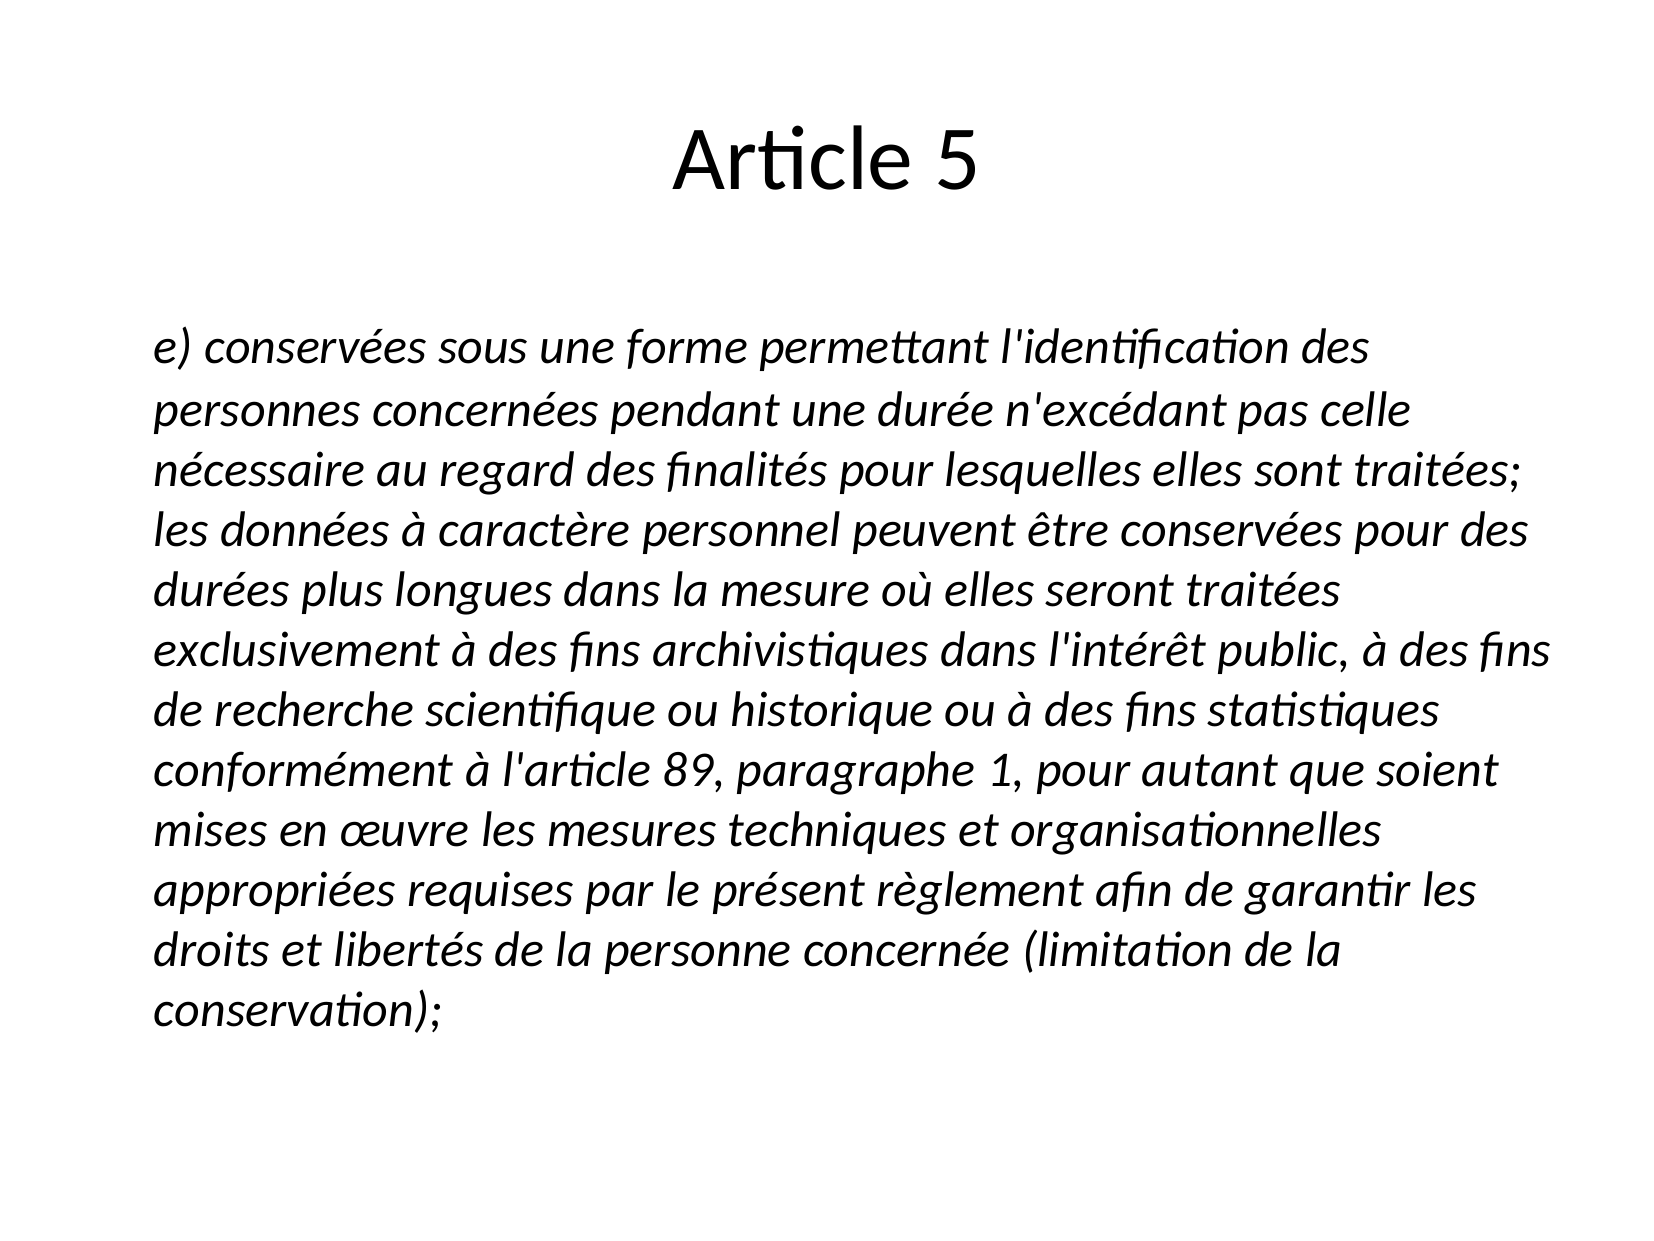

Article 5
	e) conservées sous une forme permettant l'identification des personnes concernées pendant une durée n'excédant pas celle nécessaire au regard des finalités pour lesquelles elles sont traitées; les données à caractère personnel peuvent être conservées pour des durées plus longues dans la mesure où elles seront traitées exclusivement à des fins archivistiques dans l'intérêt public, à des fins de recherche scientifique ou historique ou à des fins statistiques conformément à l'article 89, paragraphe 1, pour autant que soient mises en œuvre les mesures techniques et organisationnelles appropriées requises par le présent règlement afin de garantir les droits et libertés de la personne concernée (limitation de la conservation);